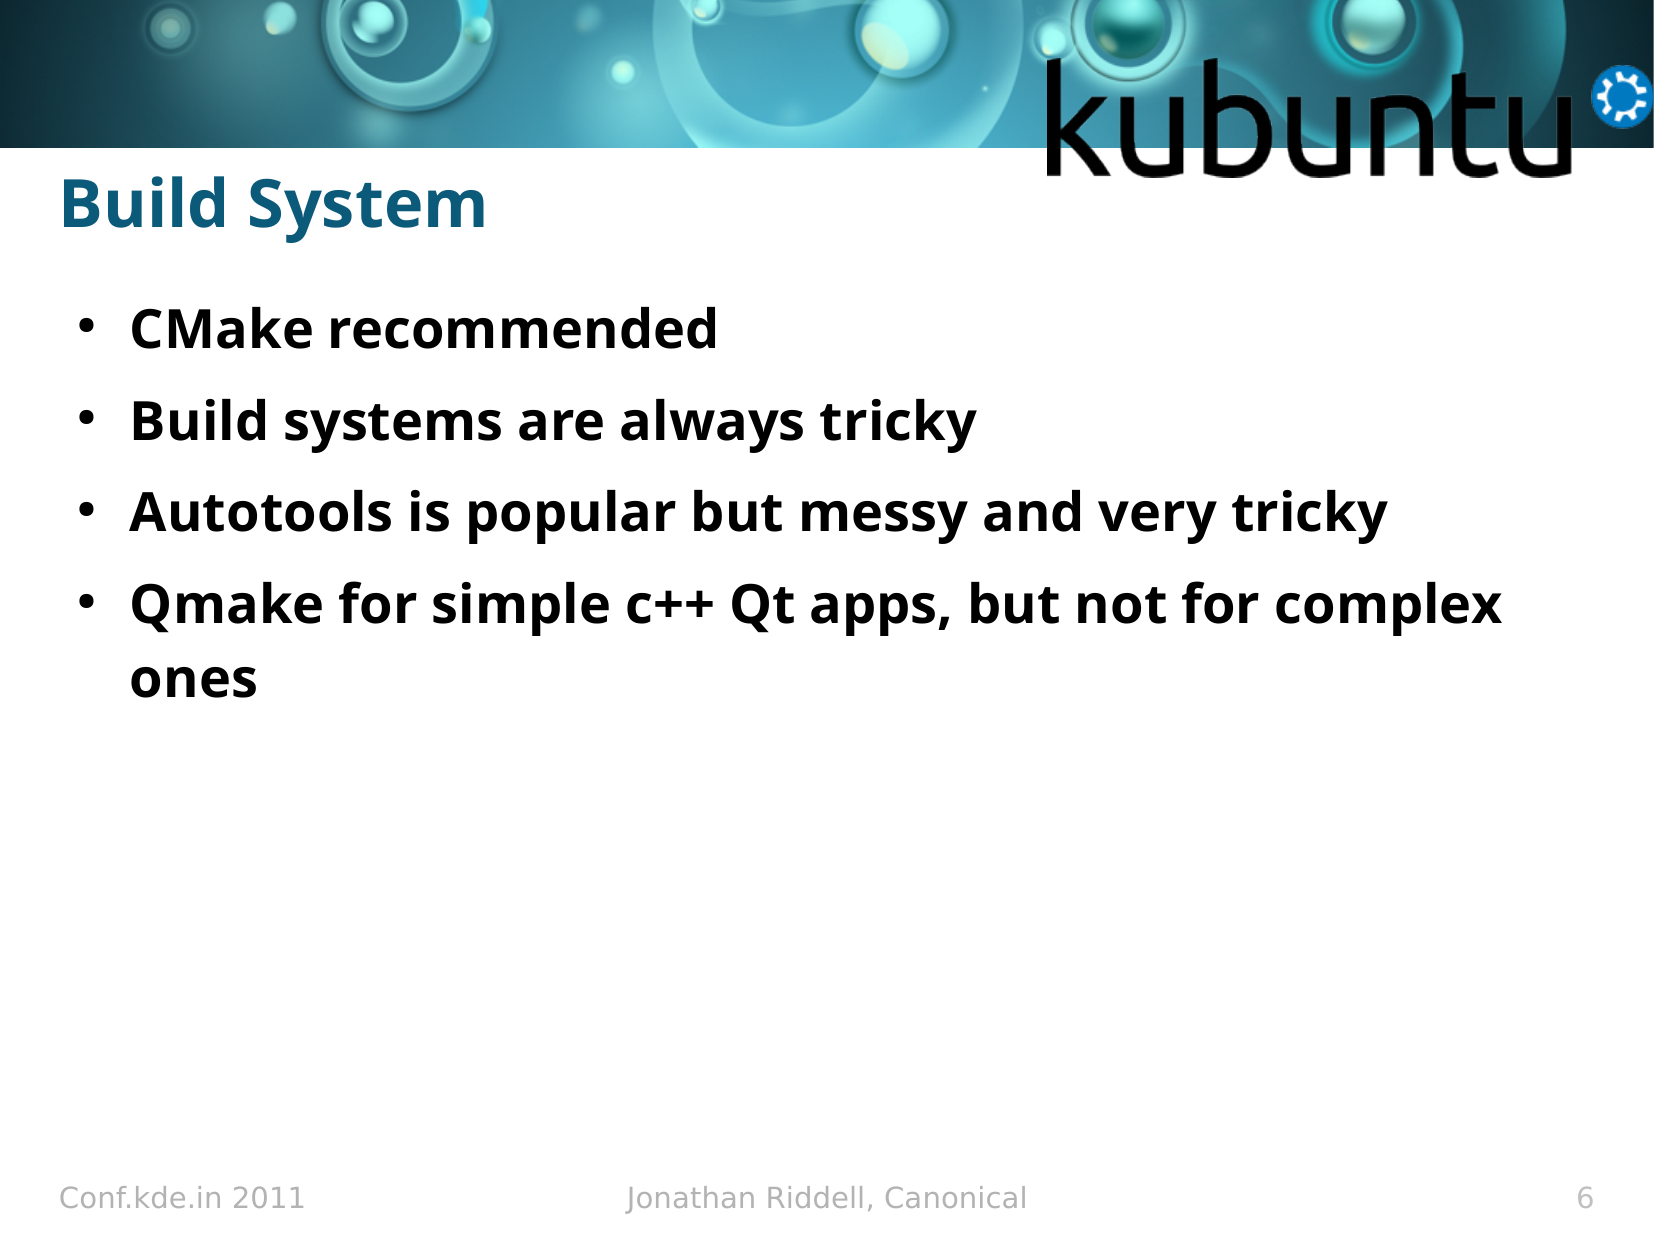

# Build System
CMake recommended
Build systems are always tricky
Autotools is popular but messy and very tricky
Qmake for simple c++ Qt apps, but not for complex ones
Name
www.kde.org
6